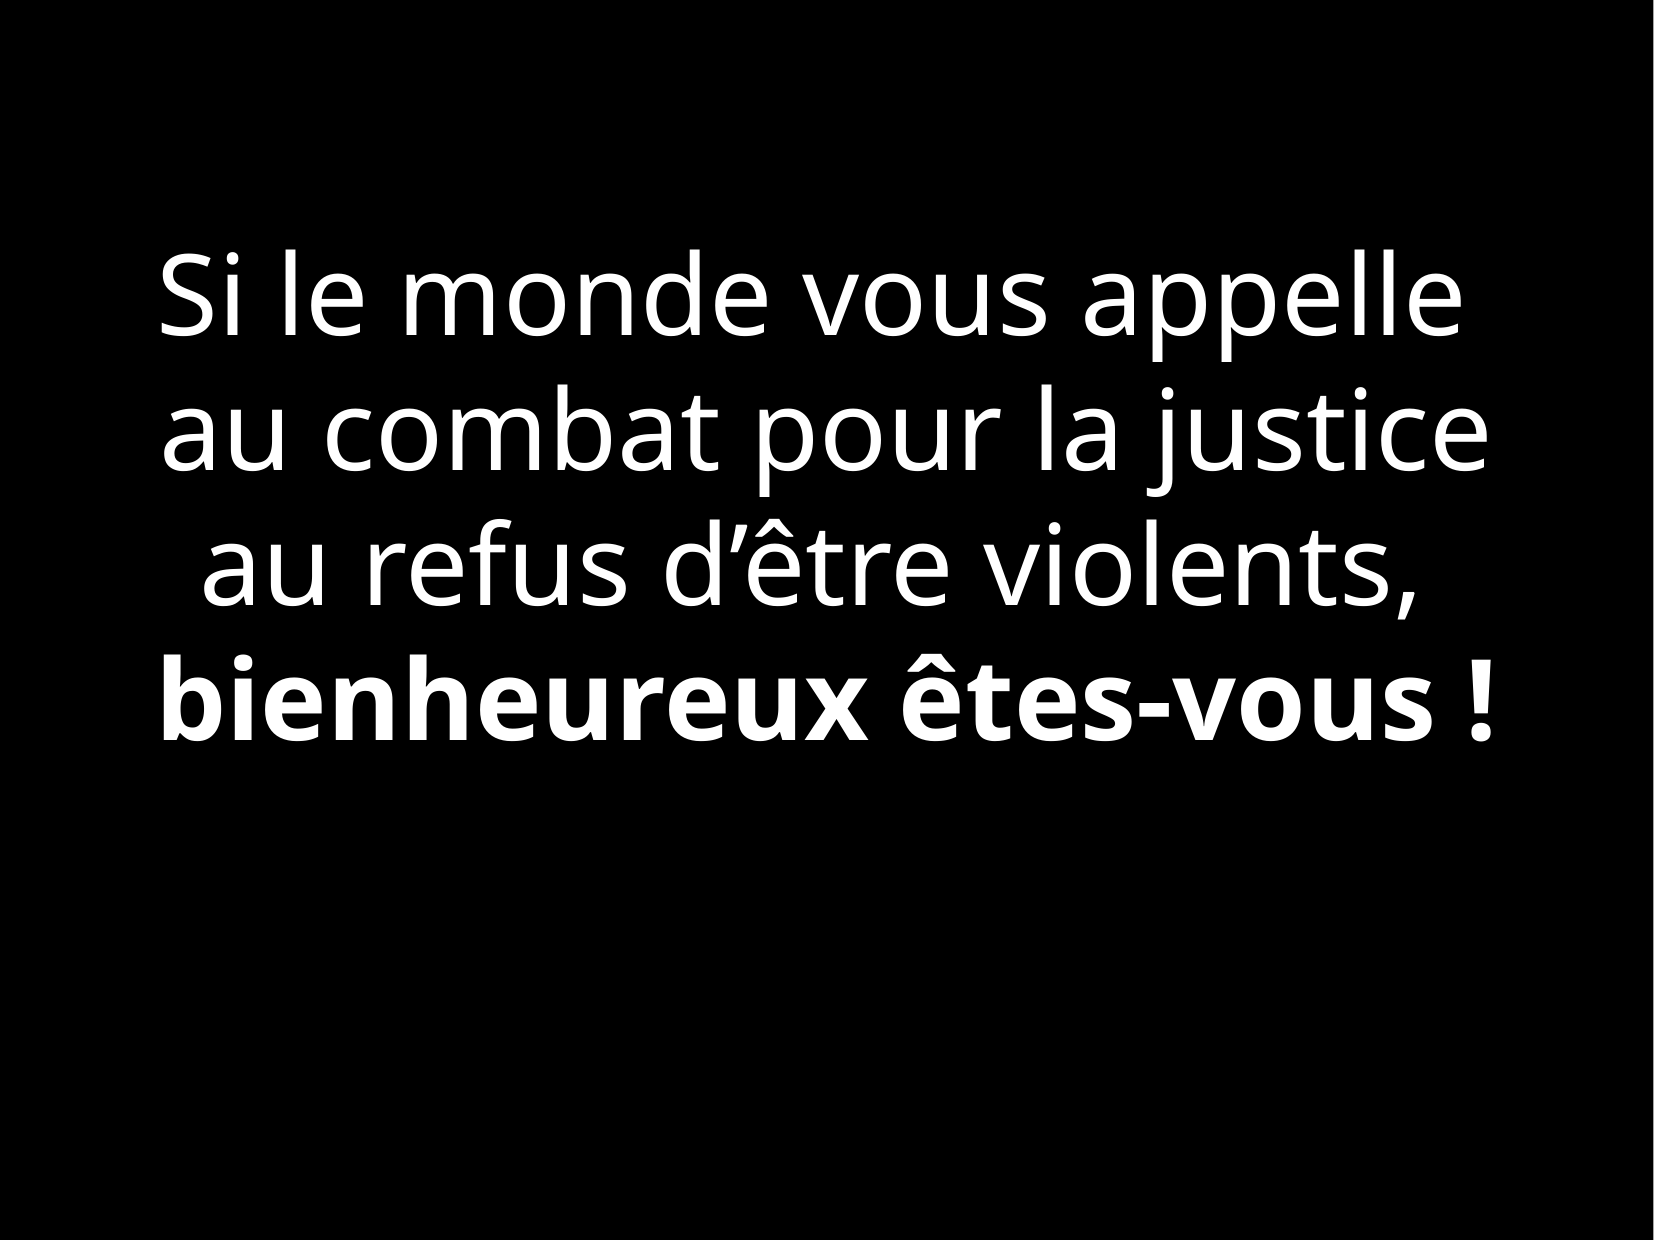

Si le monde vous appelle
au combat pour la justice
au refus d’être violents, bienheureux êtes-vous !